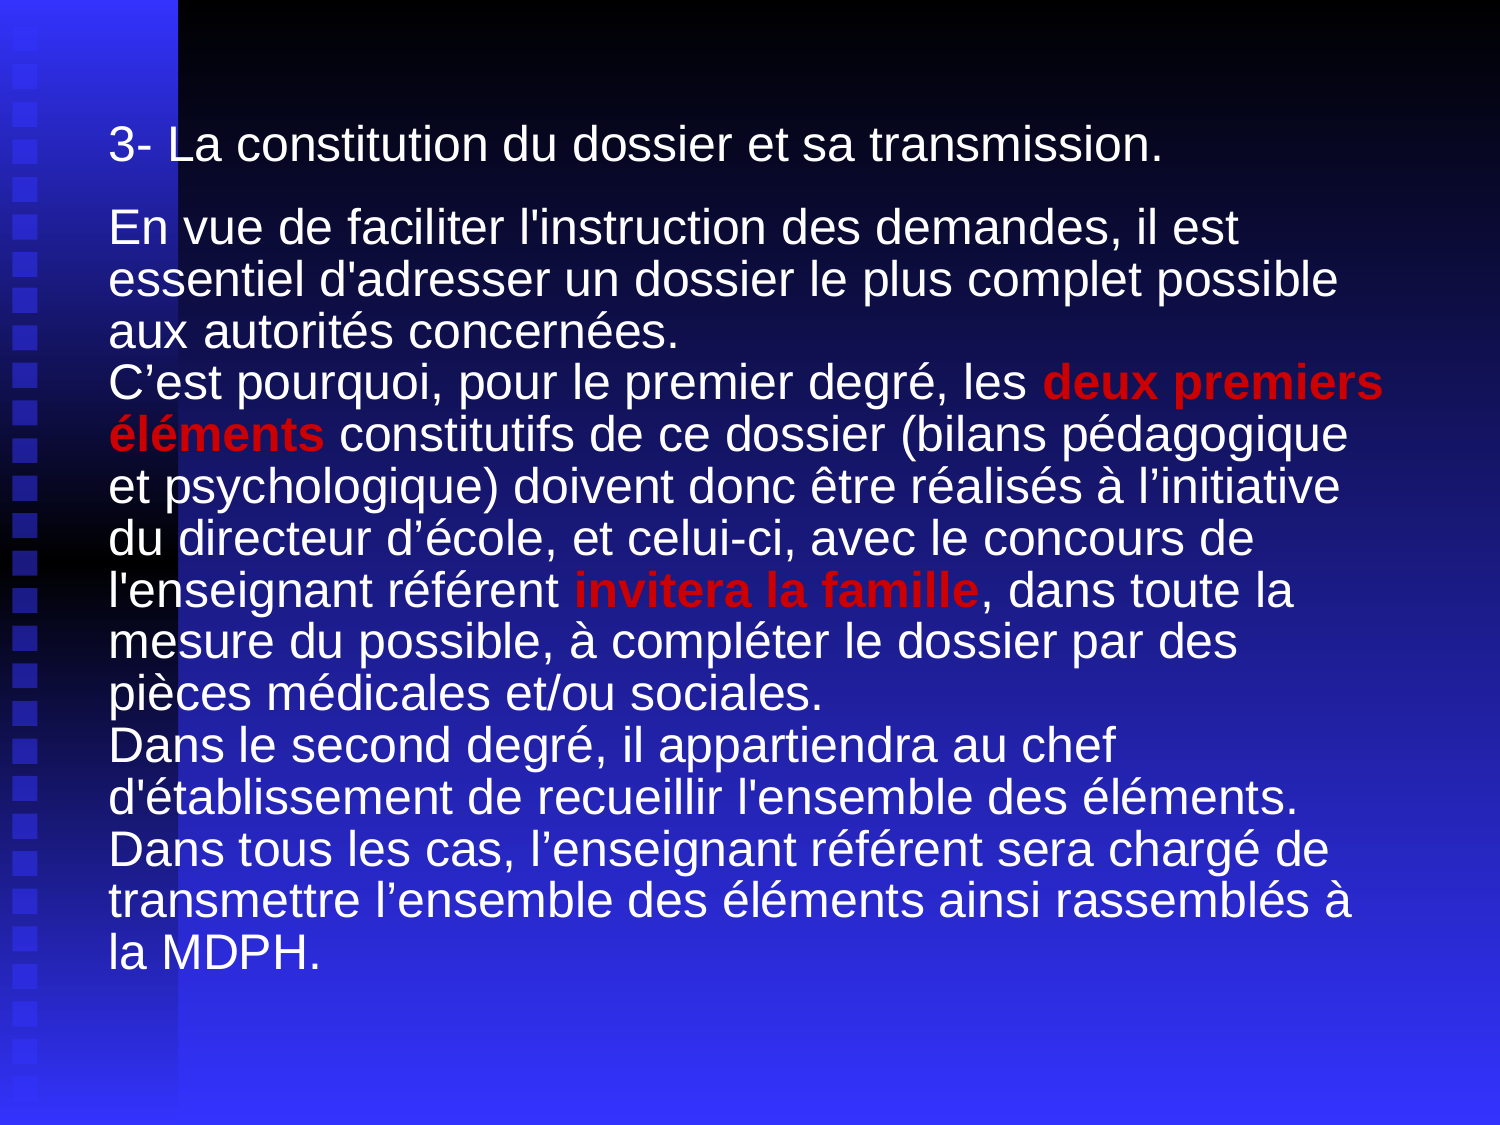

3- La constitution du dossier et sa transmission.
En vue de faciliter l'instruction des demandes, il est essentiel d'adresser un dossier le plus complet possible aux autorités concernées.
C’est pourquoi, pour le premier degré, les deux premiers éléments constitutifs de ce dossier (bilans pédagogique et psychologique) doivent donc être réalisés à l’initiative du directeur d’école, et celui-ci, avec le concours de l'enseignant référent invitera la famille, dans toute la mesure du possible, à compléter le dossier par des pièces médicales et/ou sociales.
Dans le second degré, il appartiendra au chef d'établissement de recueillir l'ensemble des éléments.
Dans tous les cas, l’enseignant référent sera chargé de transmettre l’ensemble des éléments ainsi rassemblés à la MDPH.